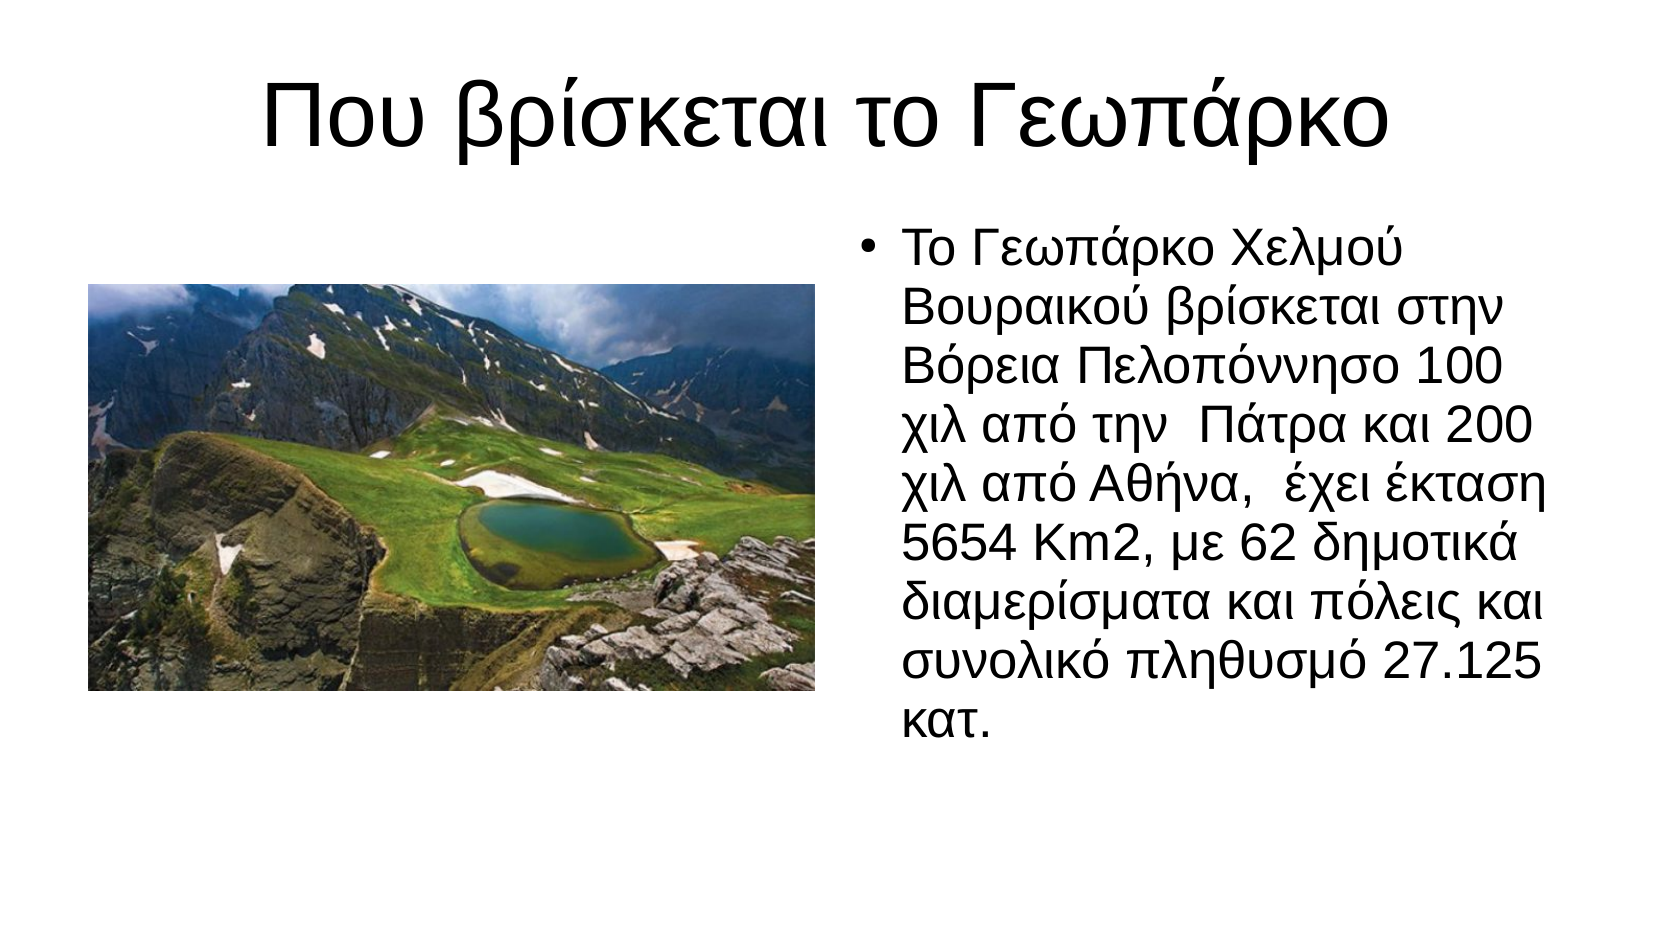

# Που βρίσκεται το Γεωπάρκο
Το Γεωπάρκο Χελμού Βουραικού βρίσκεται στην Βόρεια Πελοπόννησο 100 χιλ από την Πάτρα και 200 χιλ από Αθήνα, έχει έκταση 5654 Km2, με 62 δημοτικά διαμερίσματα και πόλεις και συνολικό πληθυσμό 27.125 κατ.